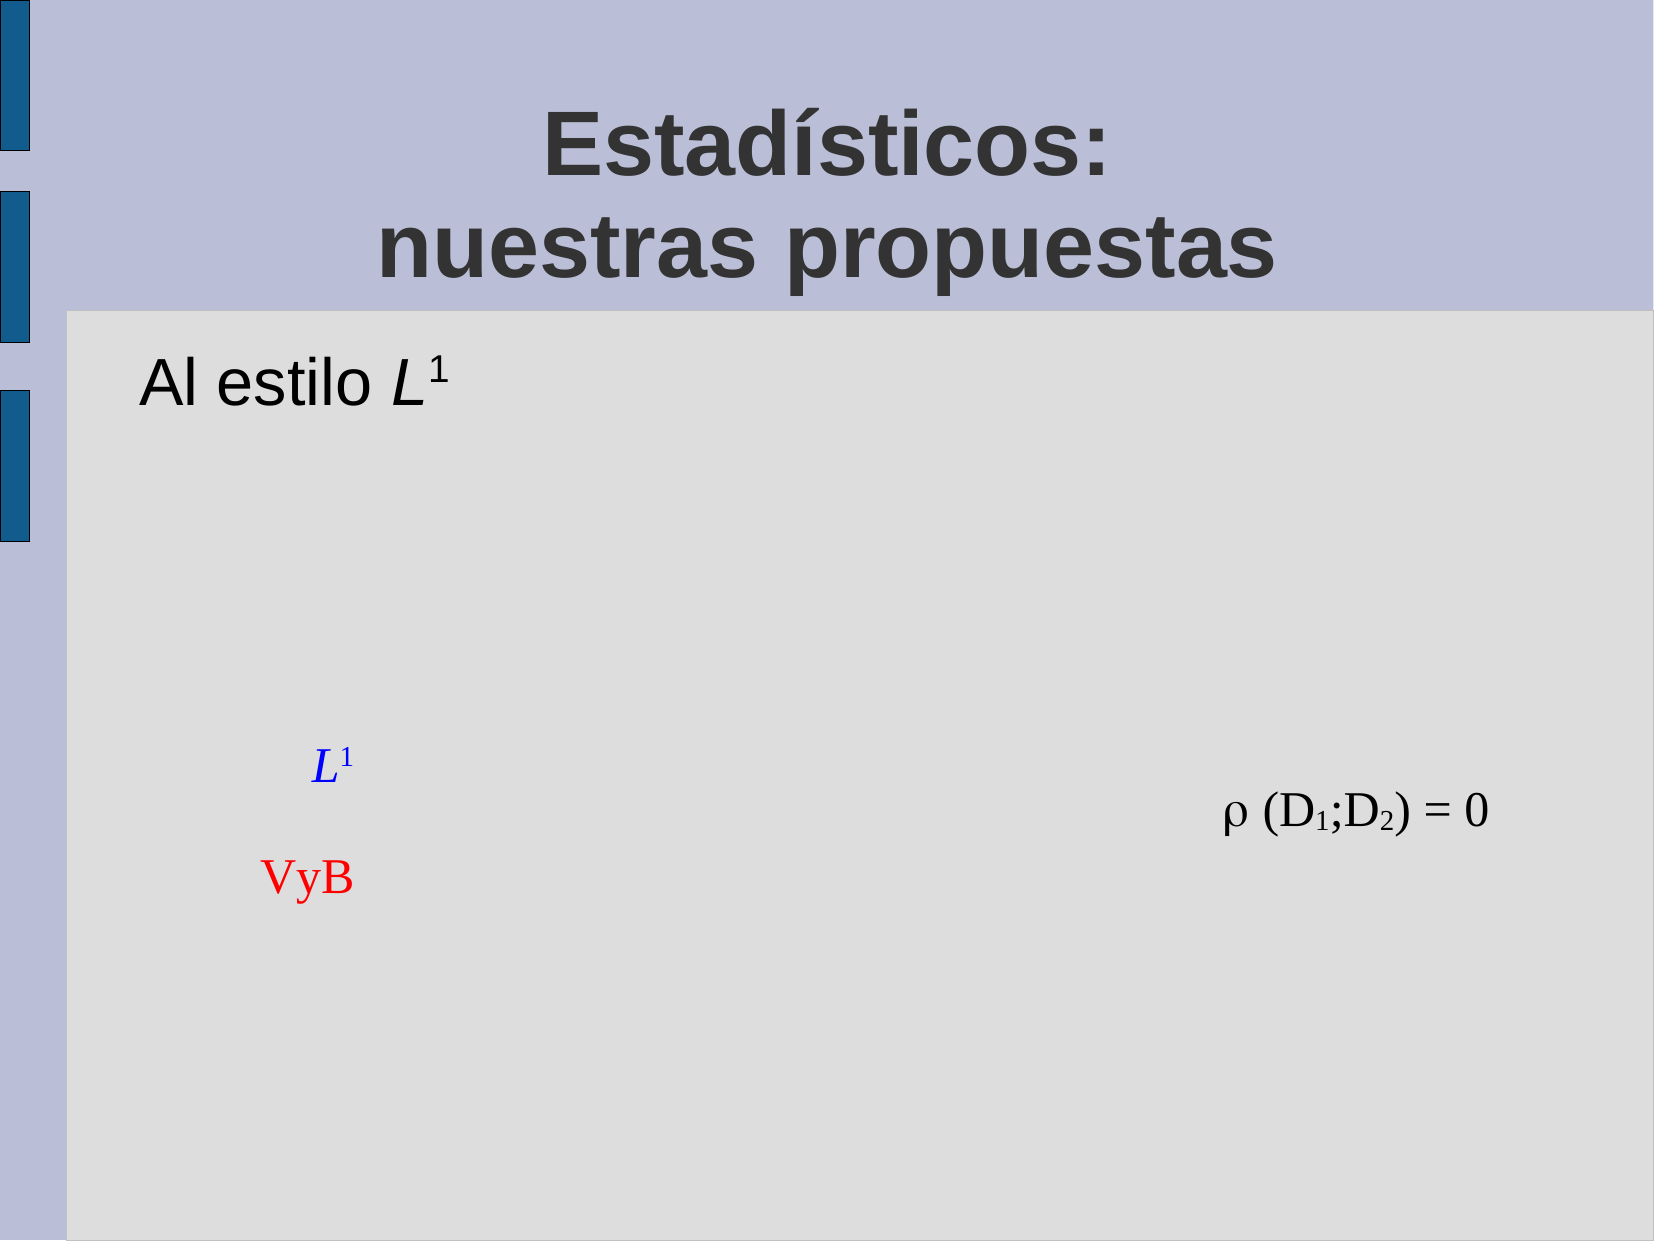

# Estadísticos: nuestras propuestas
Al estilo L1
L1
VyB
r (D1;D2) = 0